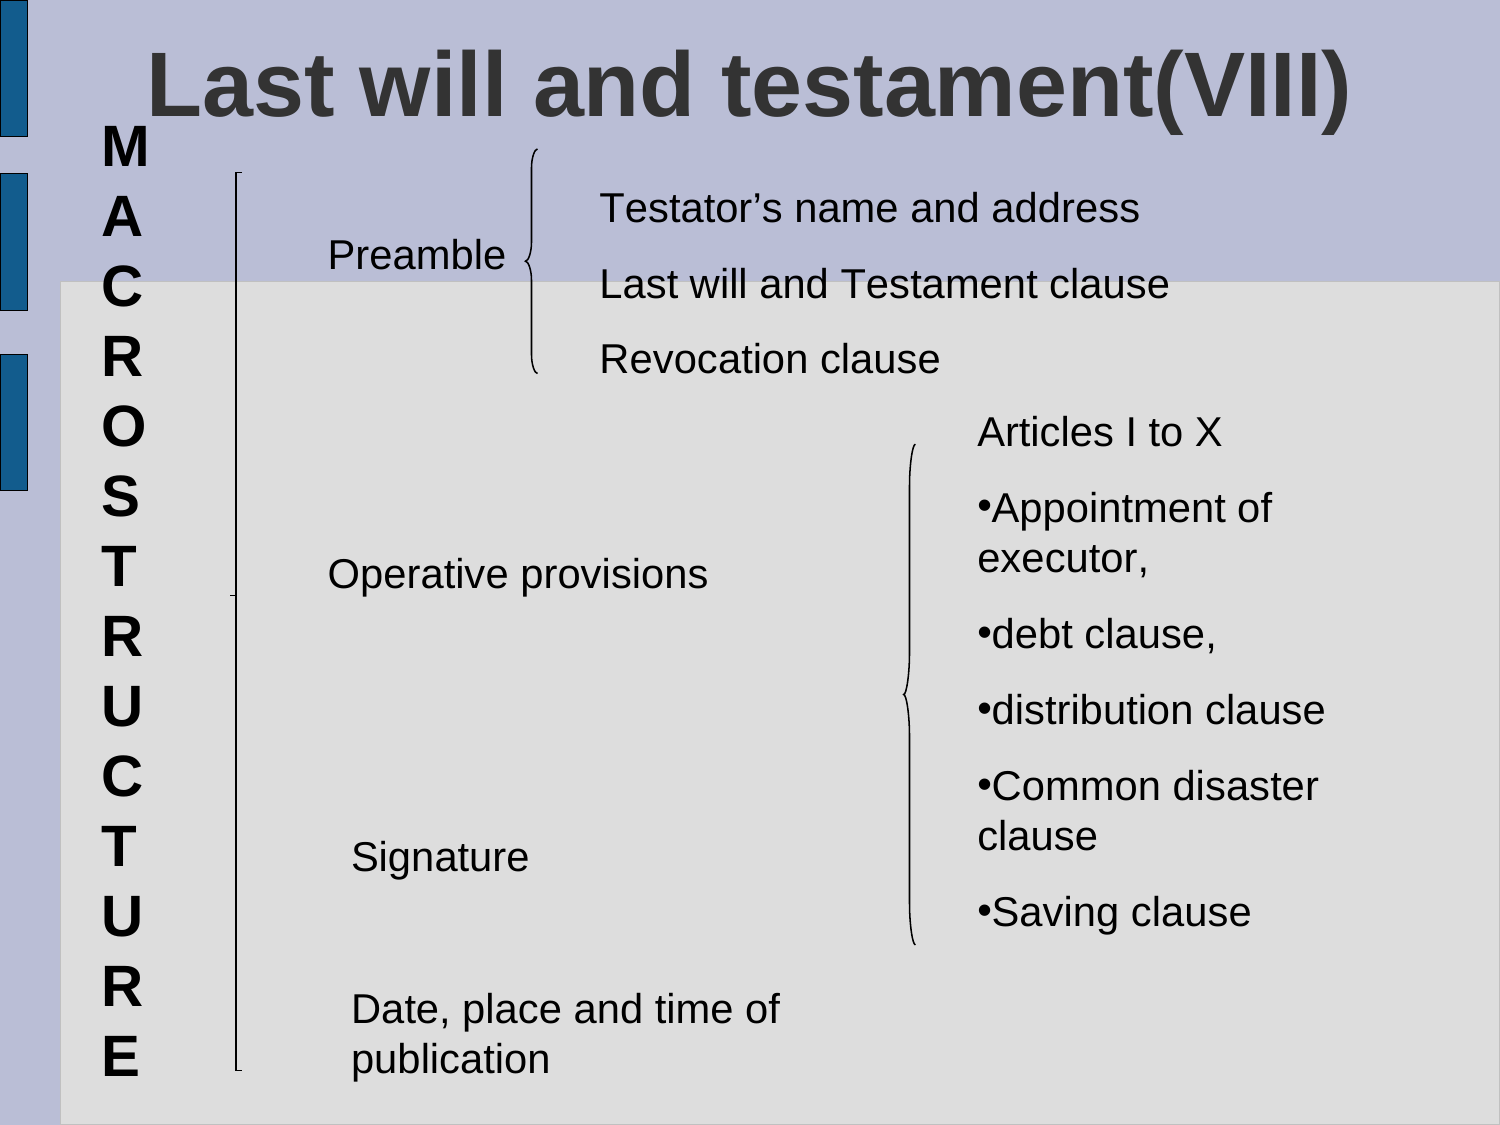

# Last will and testament(VIII)
MACROSTRUCTURE
Testator’s name and address
Last will and Testament clause
Revocation clause
Preamble
Articles I to X
Appointment of executor,
debt clause,
distribution clause
Common disaster clause
Saving clause
Operative provisions
Signature
Date, place and time of publication